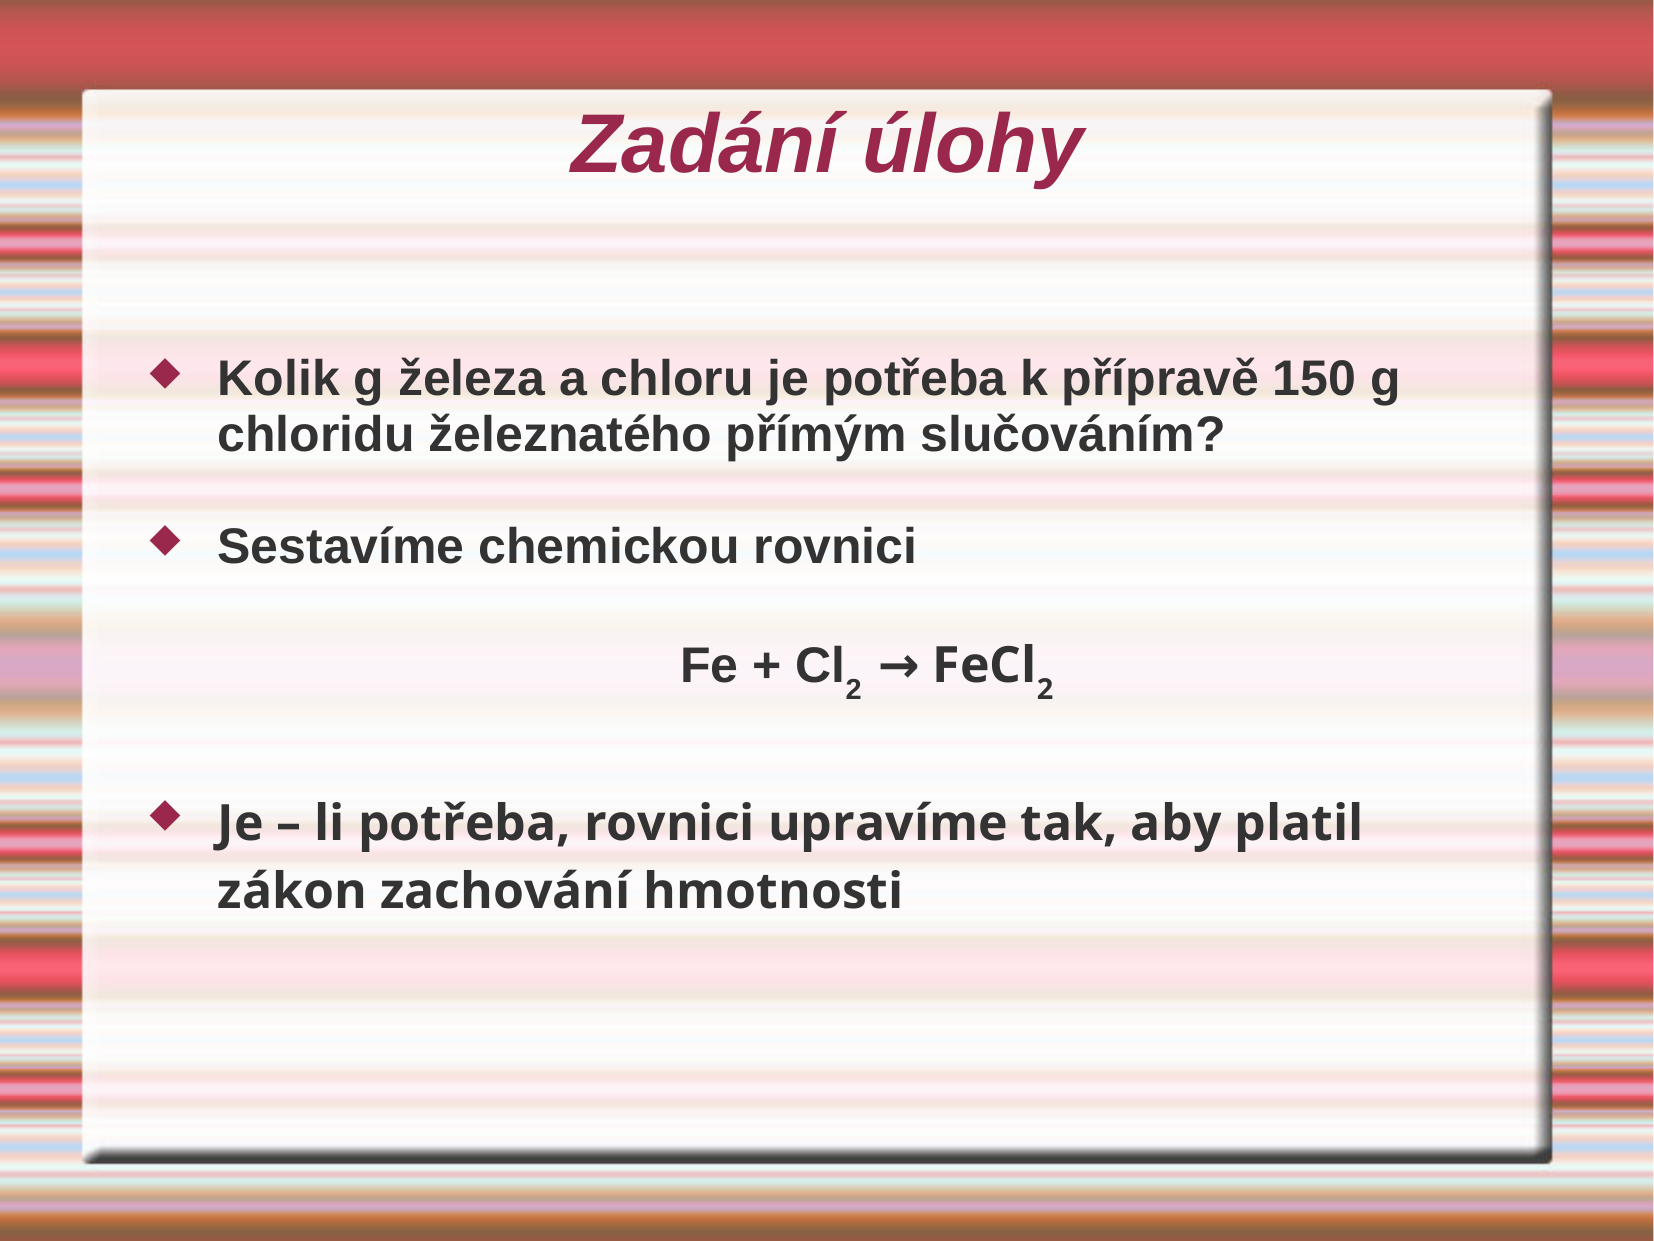

# Zadání úlohy
Kolik g železa a chloru je potřeba k přípravě 150 g chloridu železnatého přímým slučováním?
Sestavíme chemickou rovnici
Fe + Cl2 → FeCl2
Je – li potřeba, rovnici upravíme tak, aby platil zákon zachování hmotnosti